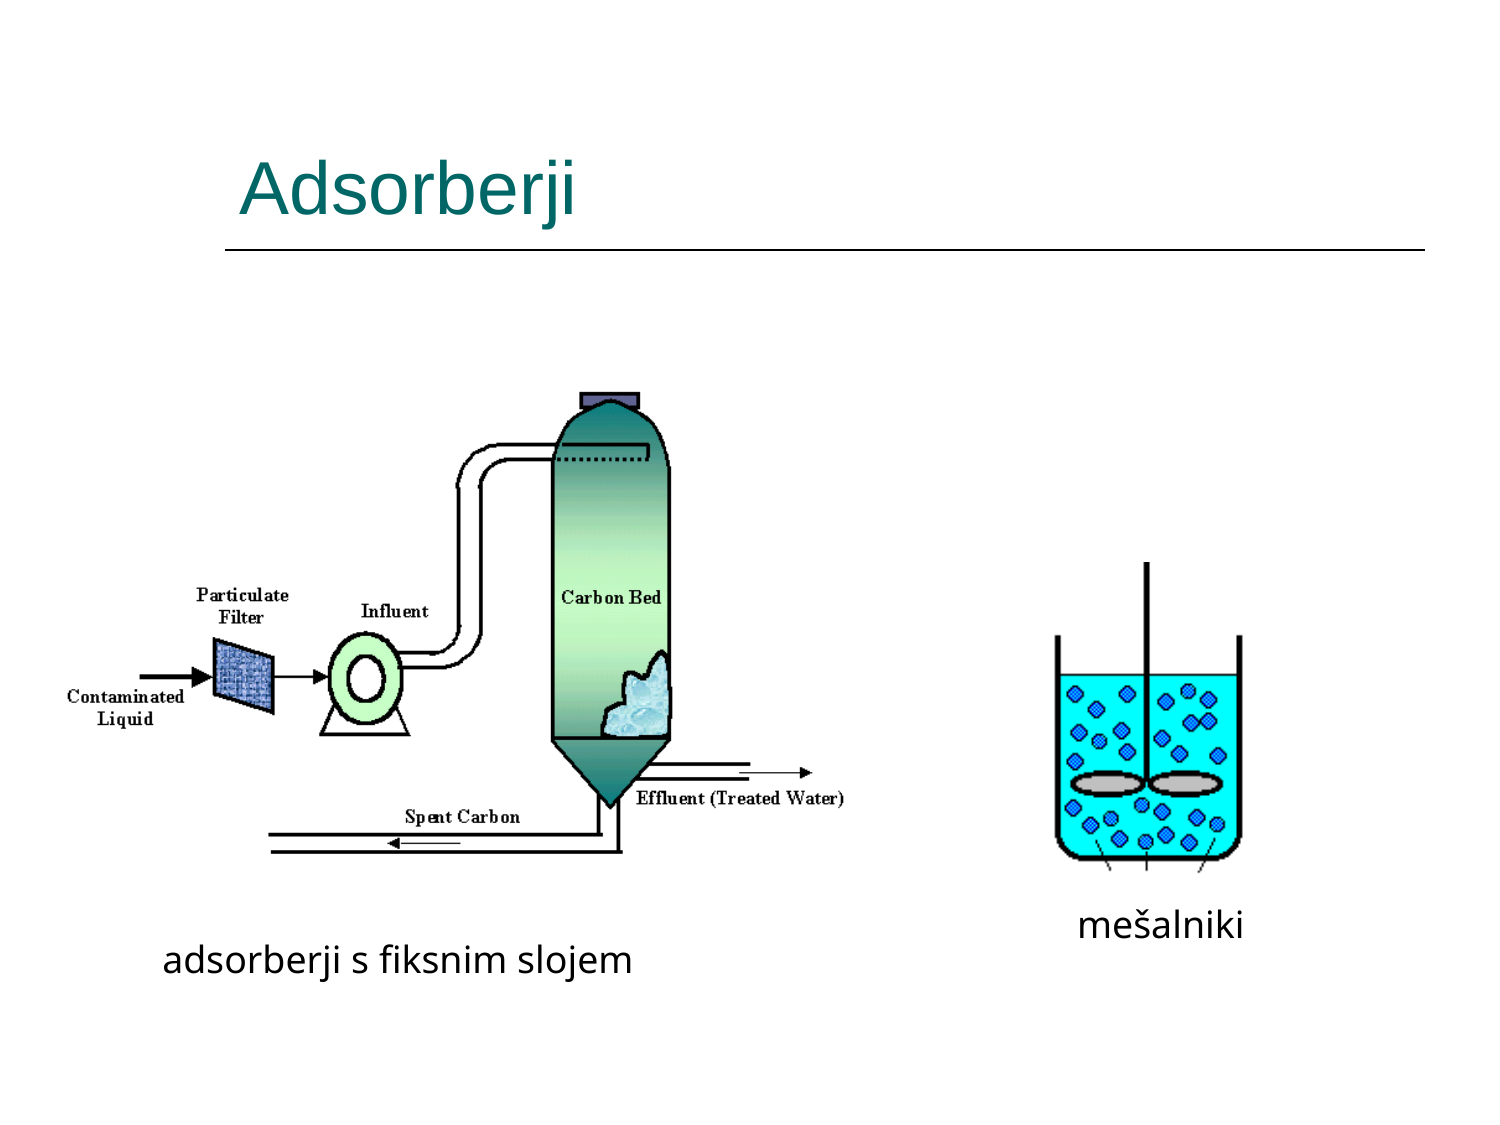

# Adsorberji
mešalniki
adsorberji s fiksnim slojem